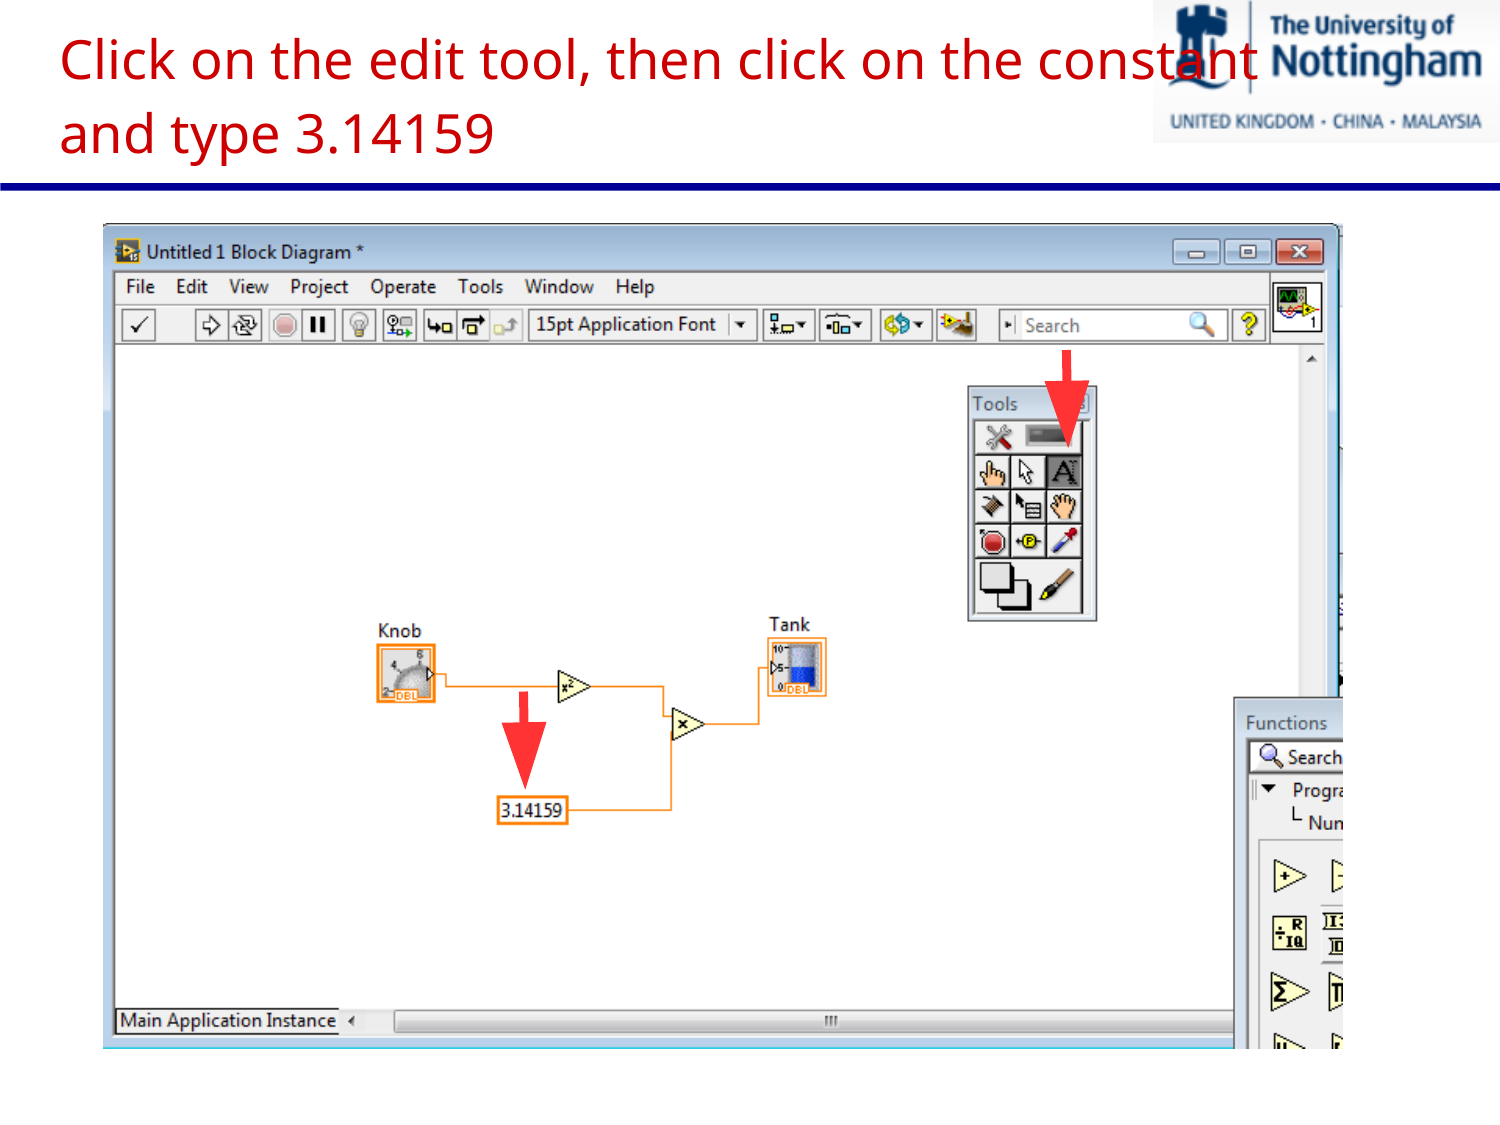

# Click on the edit tool, then click on the constant and type 3.14159